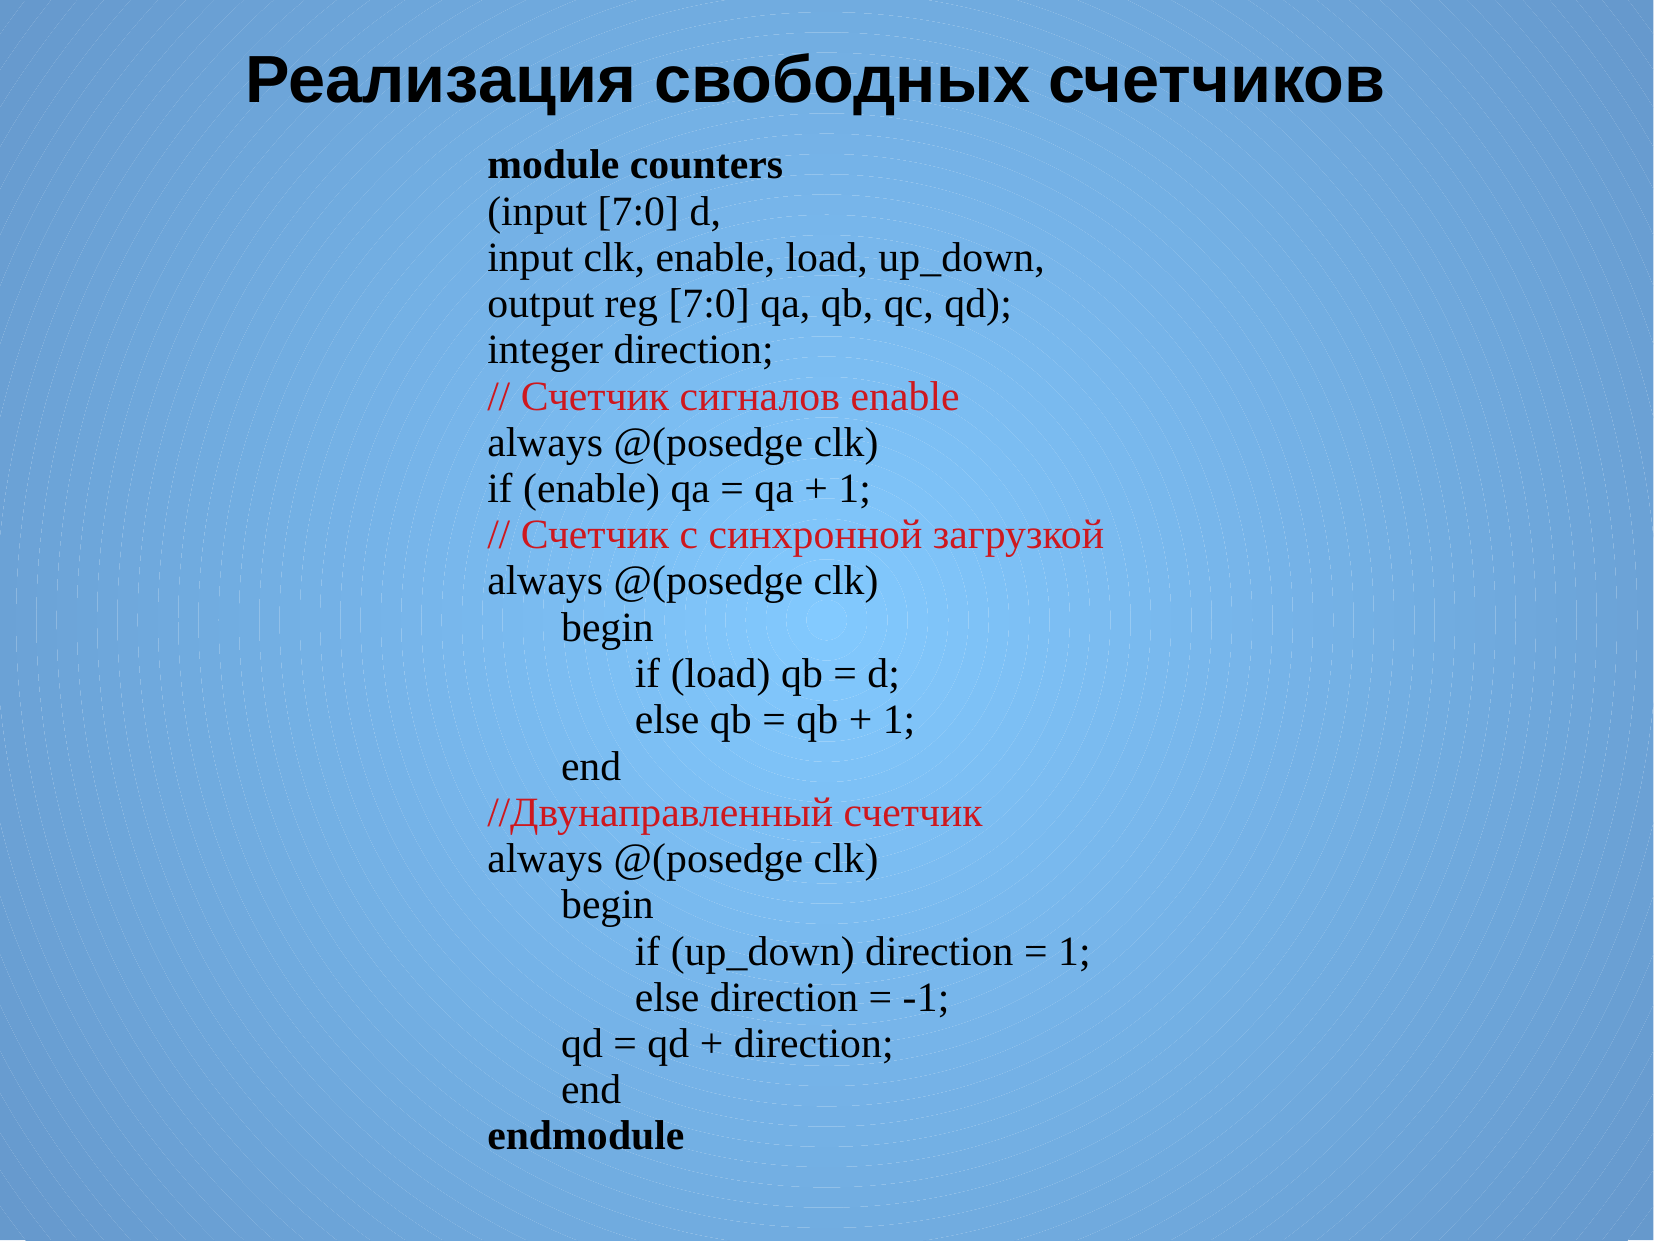

Реализация свободных счетчиков
module counters
(input [7:0] d,
input clk, enable, load, up_down,
output reg [7:0] qa, qb, qc, qd);
integer direction;
// Счетчик сигналов enable
always @(posedge clk)
if (enable) qa = qa + 1;
// Счетчик с синхронной загрузкой
always @(posedge clk)
	begin
		if (load) qb = d;
		else qb = qb + 1;
	end
//Двунаправленный счетчик
always @(posedge clk)
	begin
		if (up_down) direction = 1;
		else direction = -1;
	qd = qd + direction;
	end
endmodule